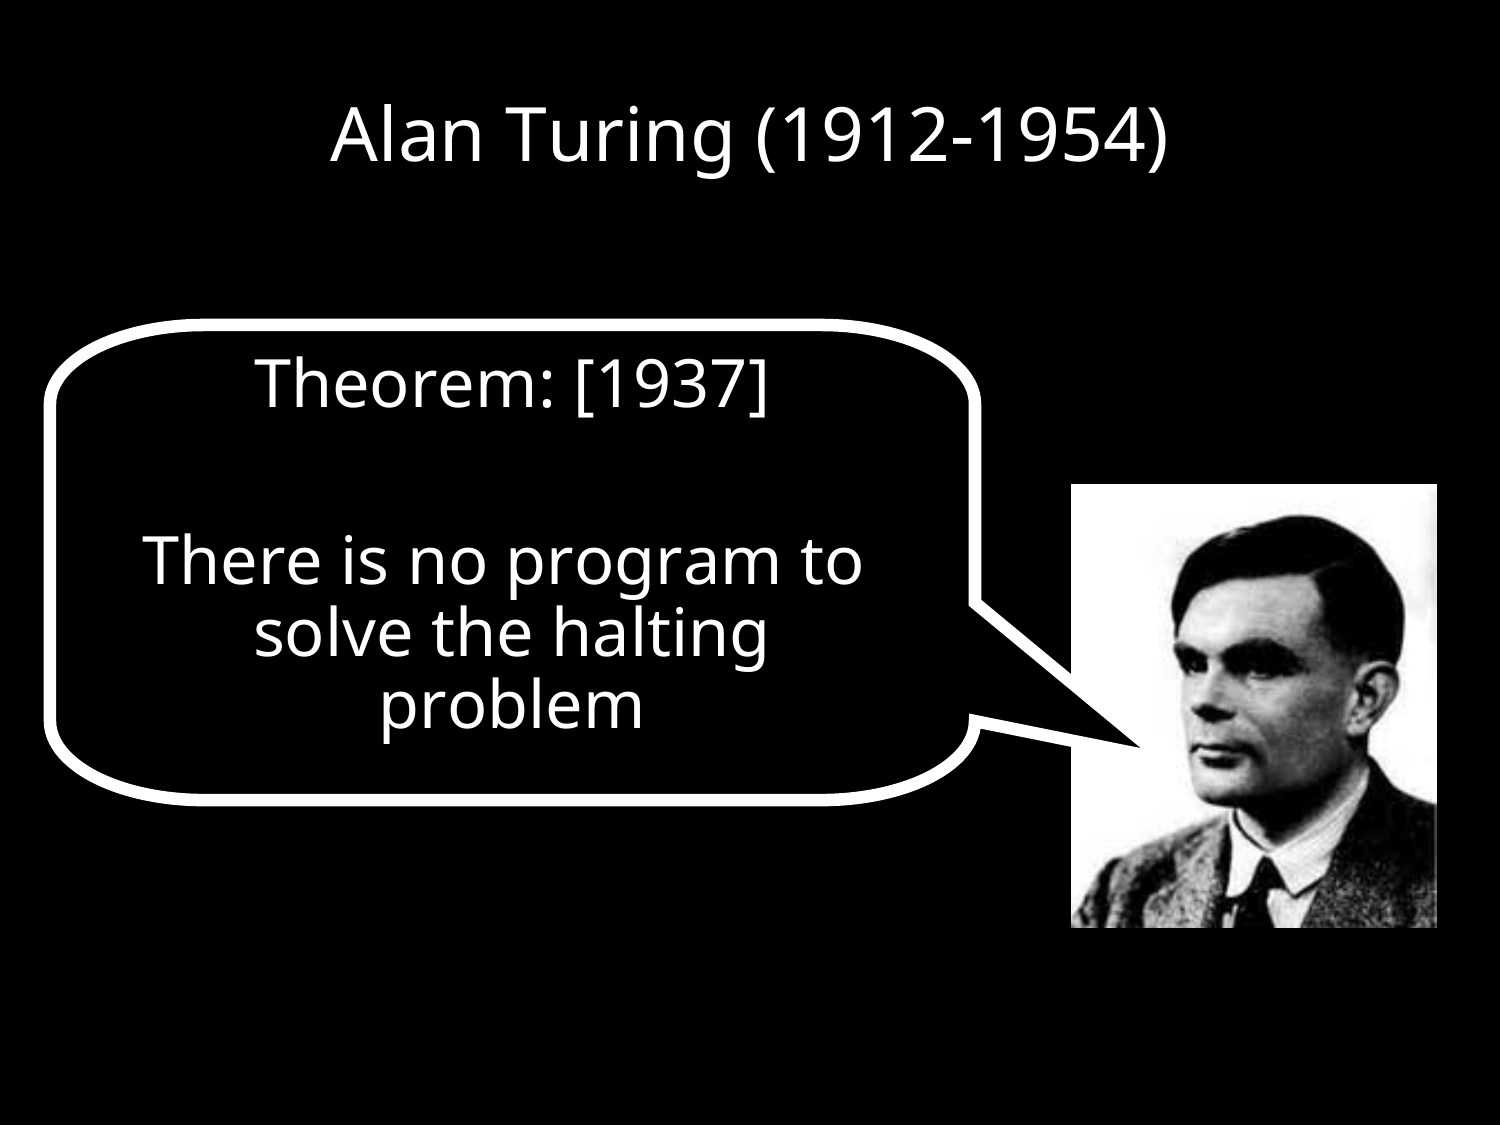

Alan Turing (1912-1954)
Theorem: [1937]
There is no program to
solve the halting problem